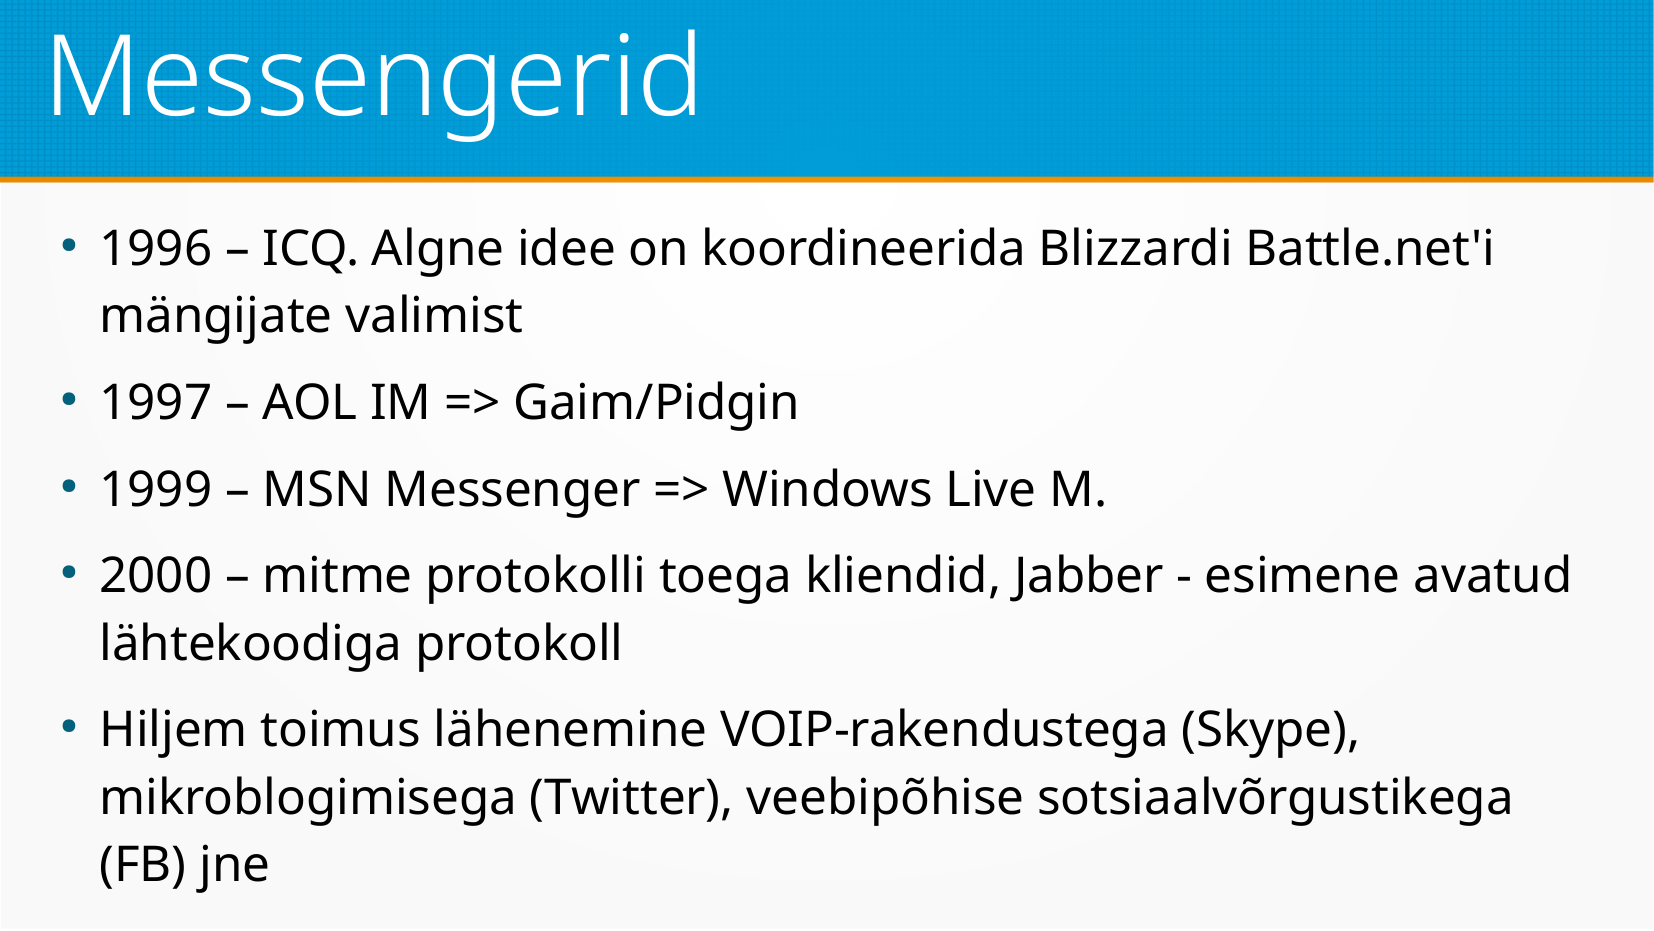

# Messengerid
1996 – ICQ. Algne idee on koordineerida Blizzardi Battle.net'i mängijate valimist
1997 – AOL IM => Gaim/Pidgin
1999 – MSN Messenger => Windows Live M.
2000 – mitme protokolli toega kliendid, Jabber - esimene avatud lähtekoodiga protokoll
Hiljem toimus lähenemine VOIP-rakendustega (Skype), mikroblogimisega (Twitter), veebipõhise sotsiaalvõrgustikega (FB) jne